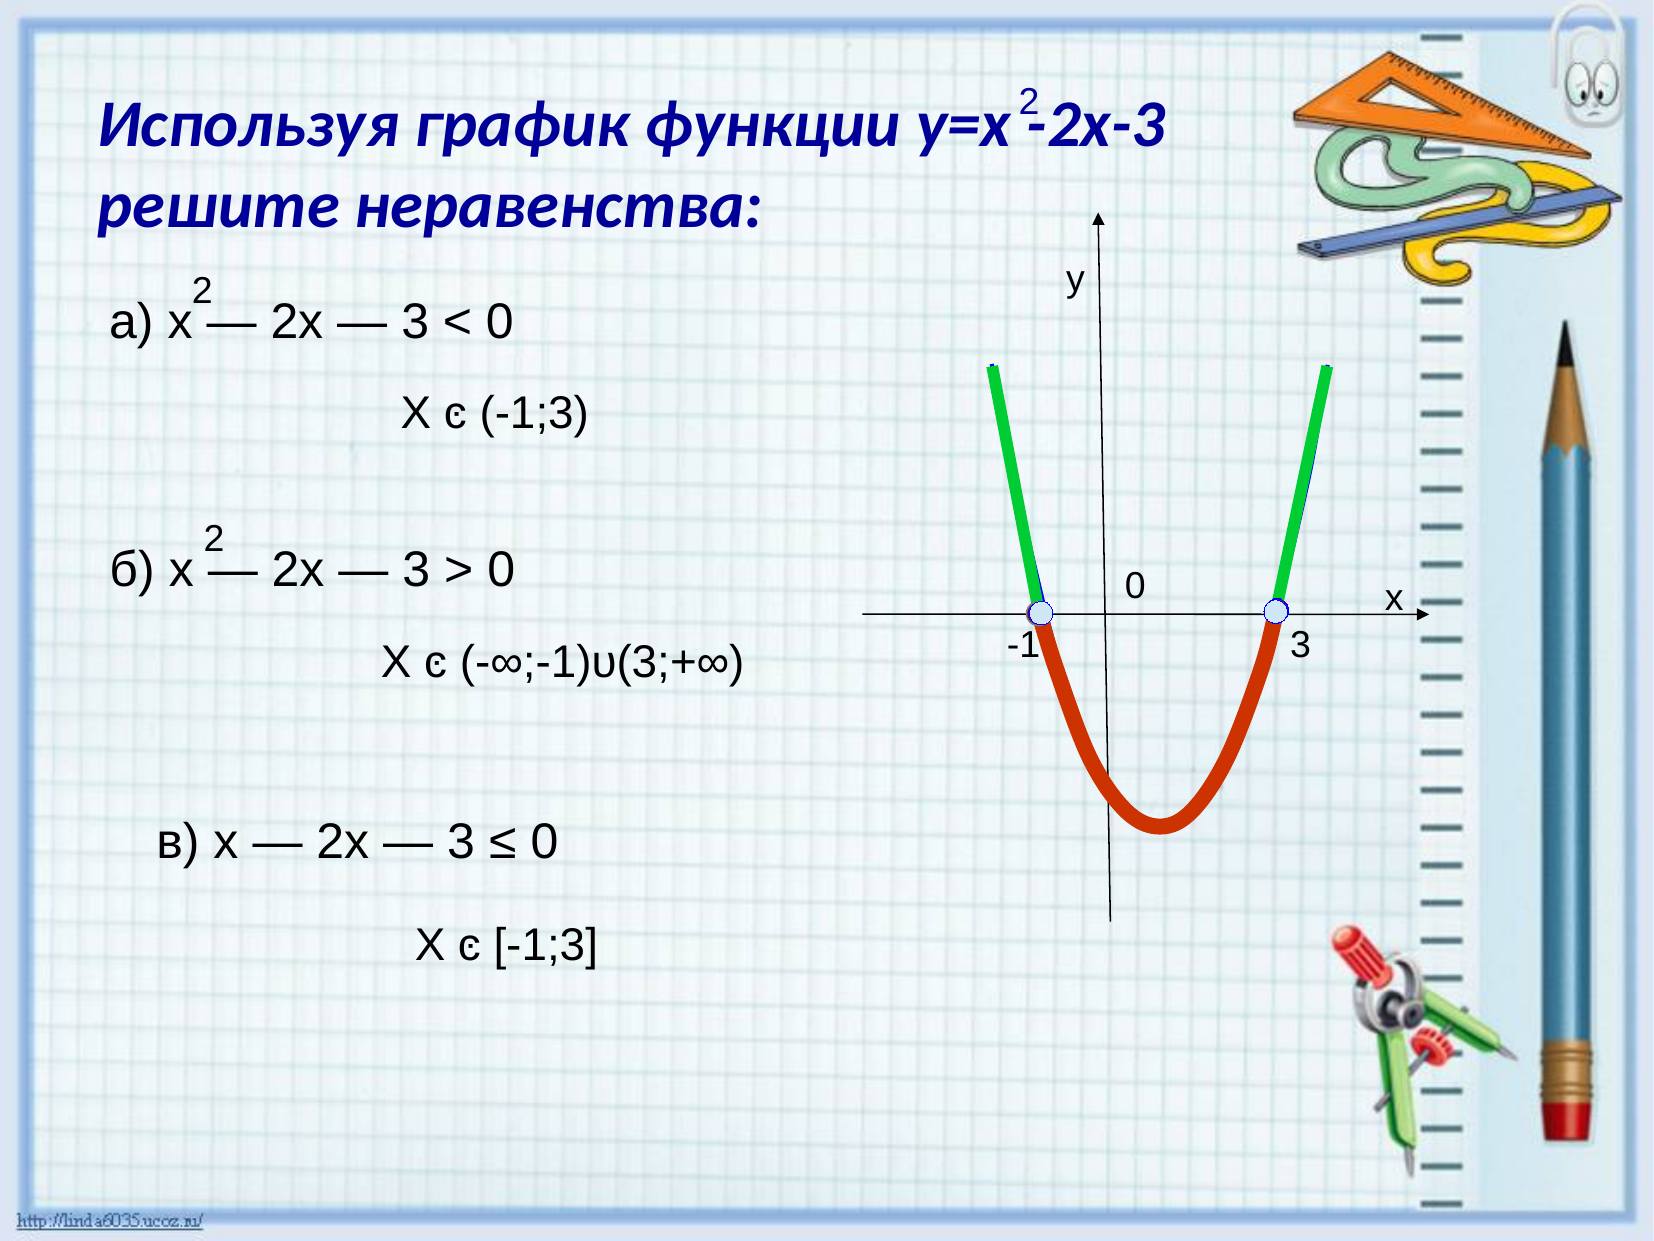

# Используя график функции у=х -2х-3 решите неравенства:
2
у
2
а) х — 2х — 3 < 0
 Х ͼ (-1;3)
2
б) х — 2х — 3 > 0
0
х
-1
3
Х ͼ (-∞;-1)ᴜ(3;+∞)
в) х — 2х — 3 ≤ 0
Х ͼ [-1;3]